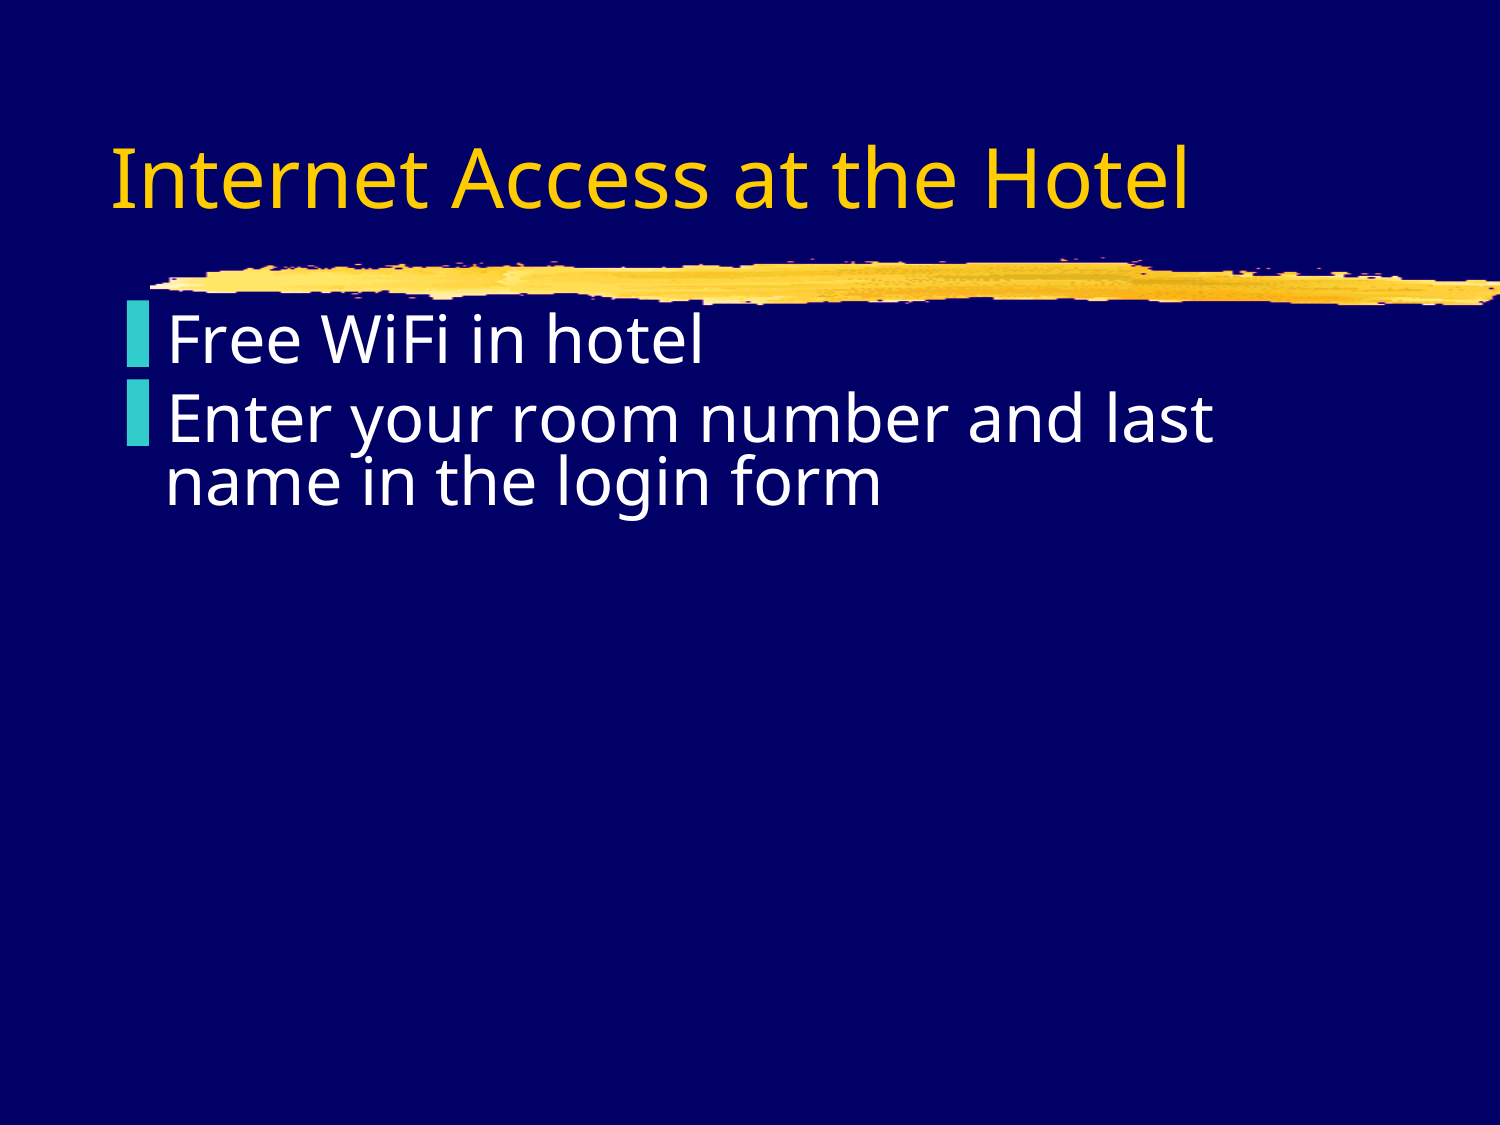

# Internet Access at the Hotel
Free WiFi in hotel
Enter your room number and last name in the login form